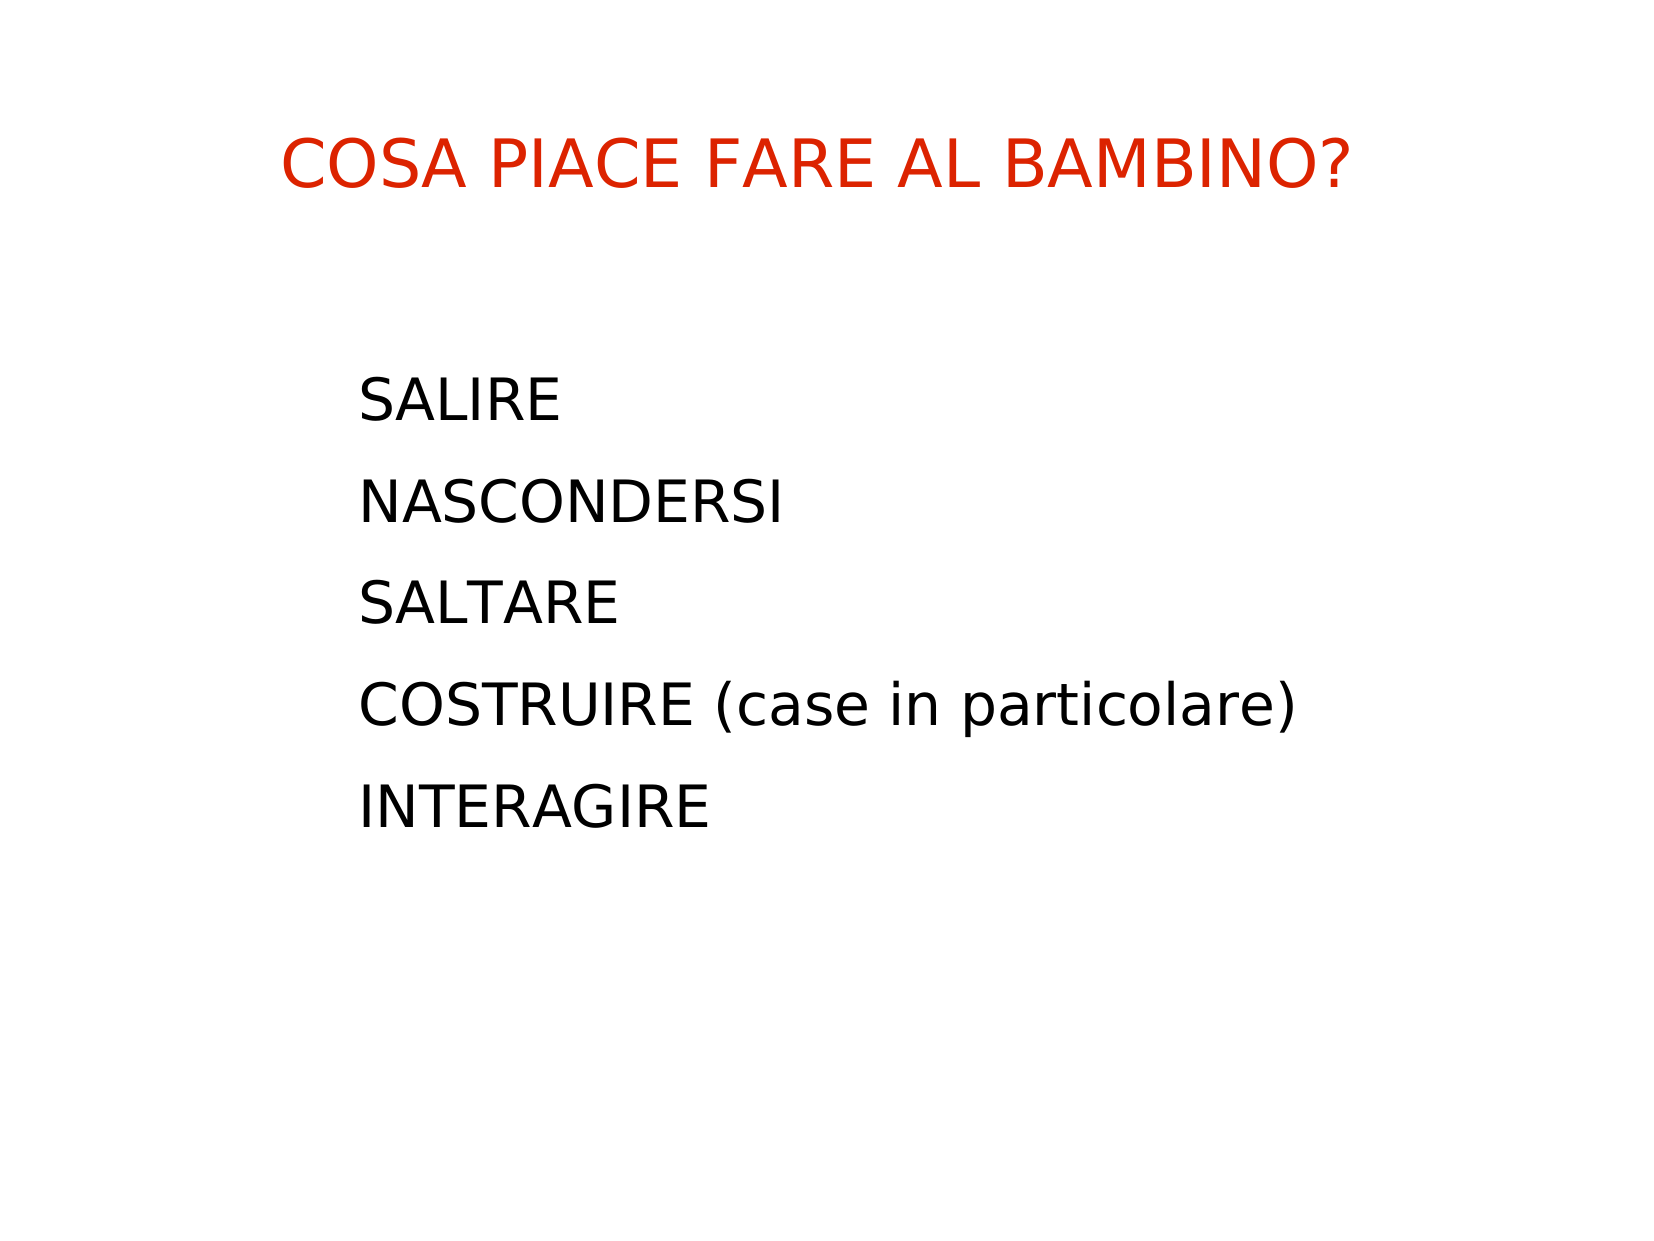

COSA PIACE FARE AL BAMBINO?
SALIRE
NASCONDERSI
SALTARE
COSTRUIRE (case in particolare)
INTERAGIRE